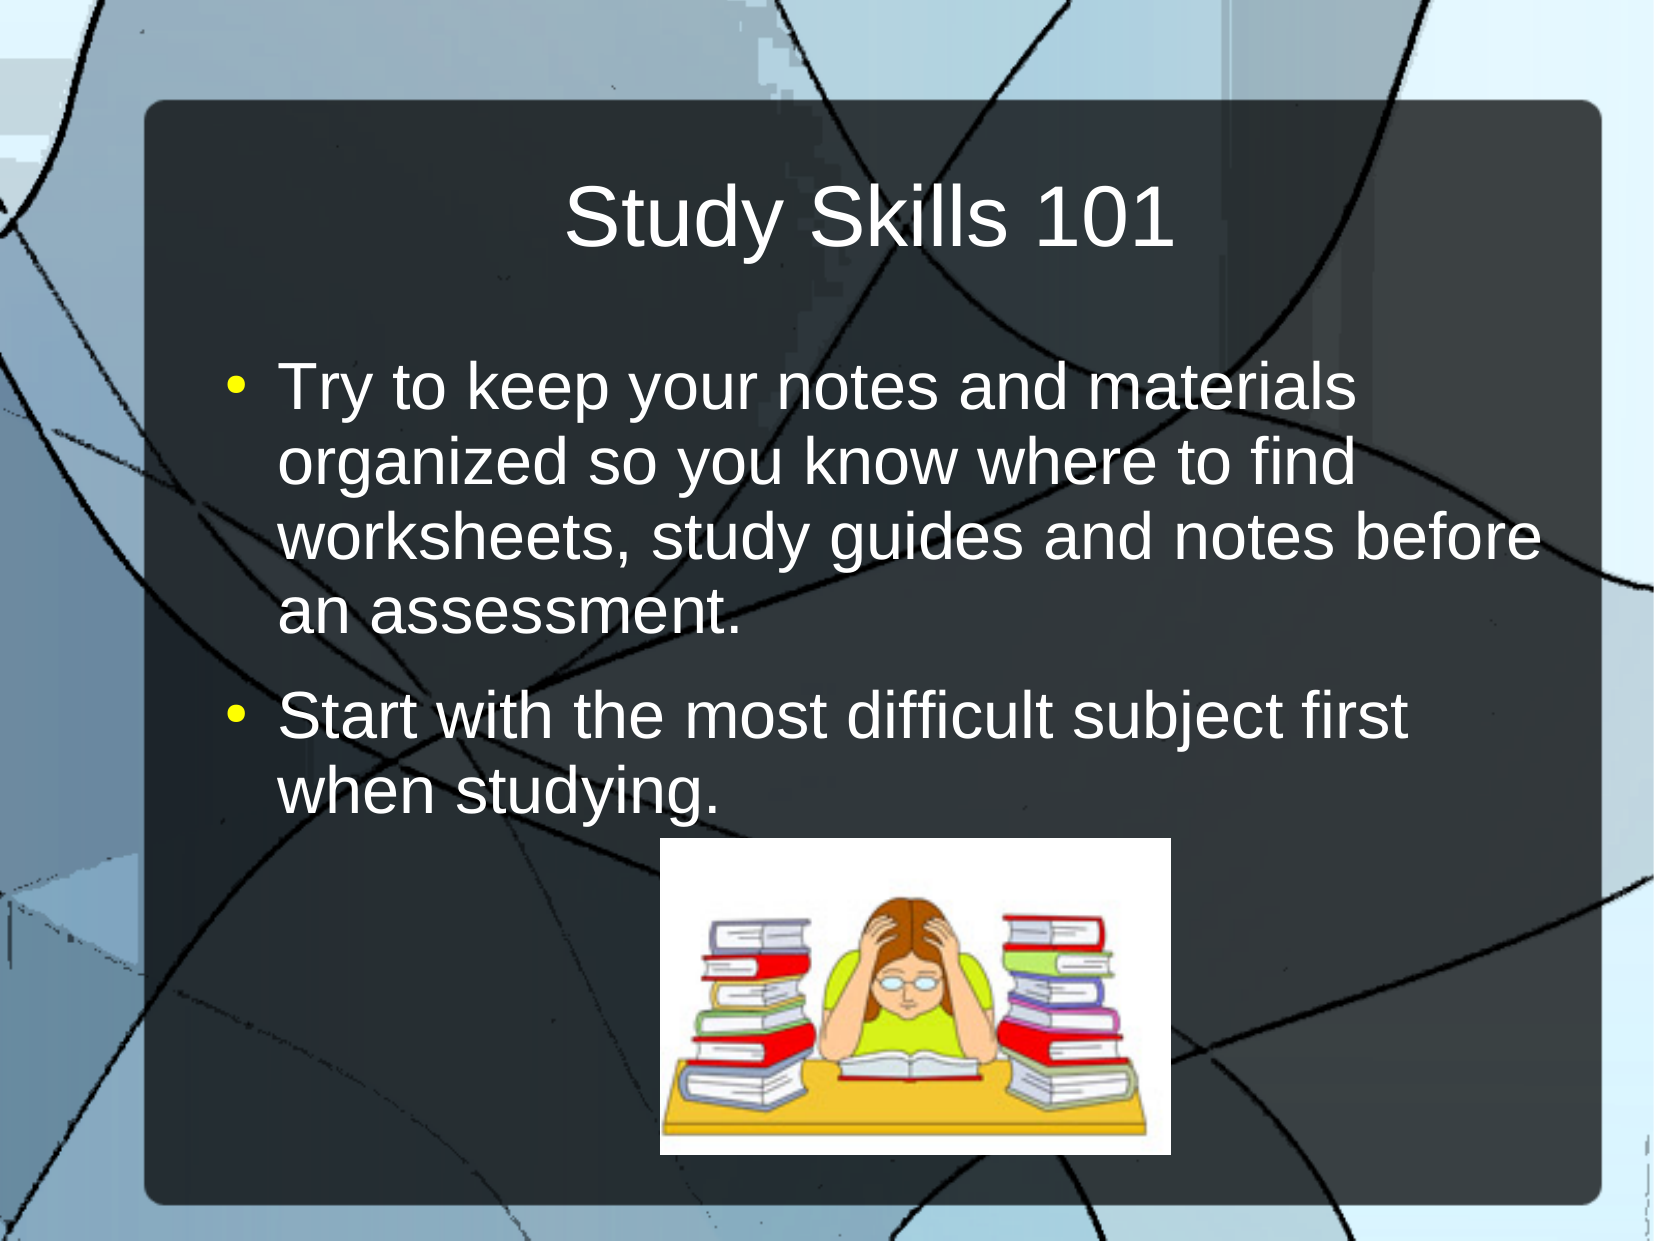

# Study Skills 101
Try to keep your notes and materials organized so you know where to find worksheets, study guides and notes before an assessment.
Start with the most difficult subject first when studying.